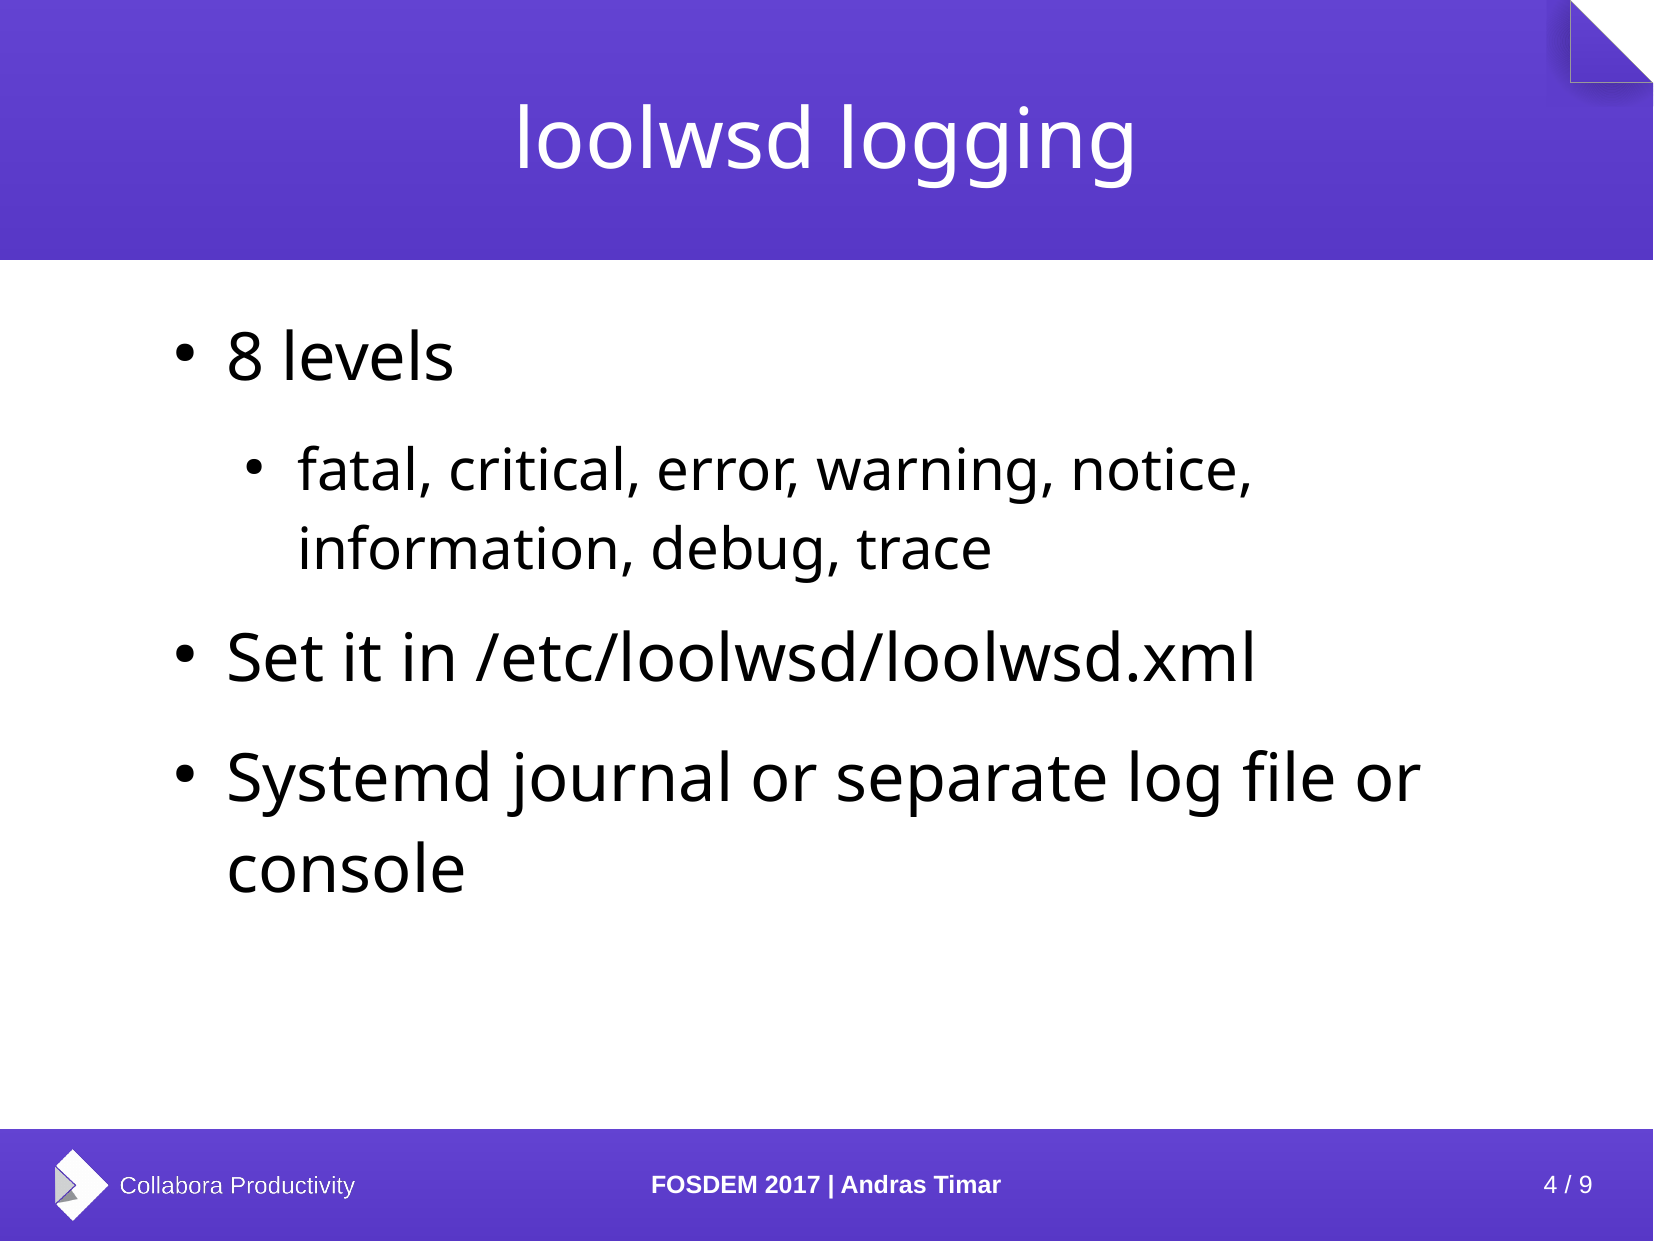

# loolwsd logging
8 levels
fatal, critical, error, warning, notice, information, debug, trace
Set it in /etc/loolwsd/loolwsd.xml
Systemd journal or separate log file or console